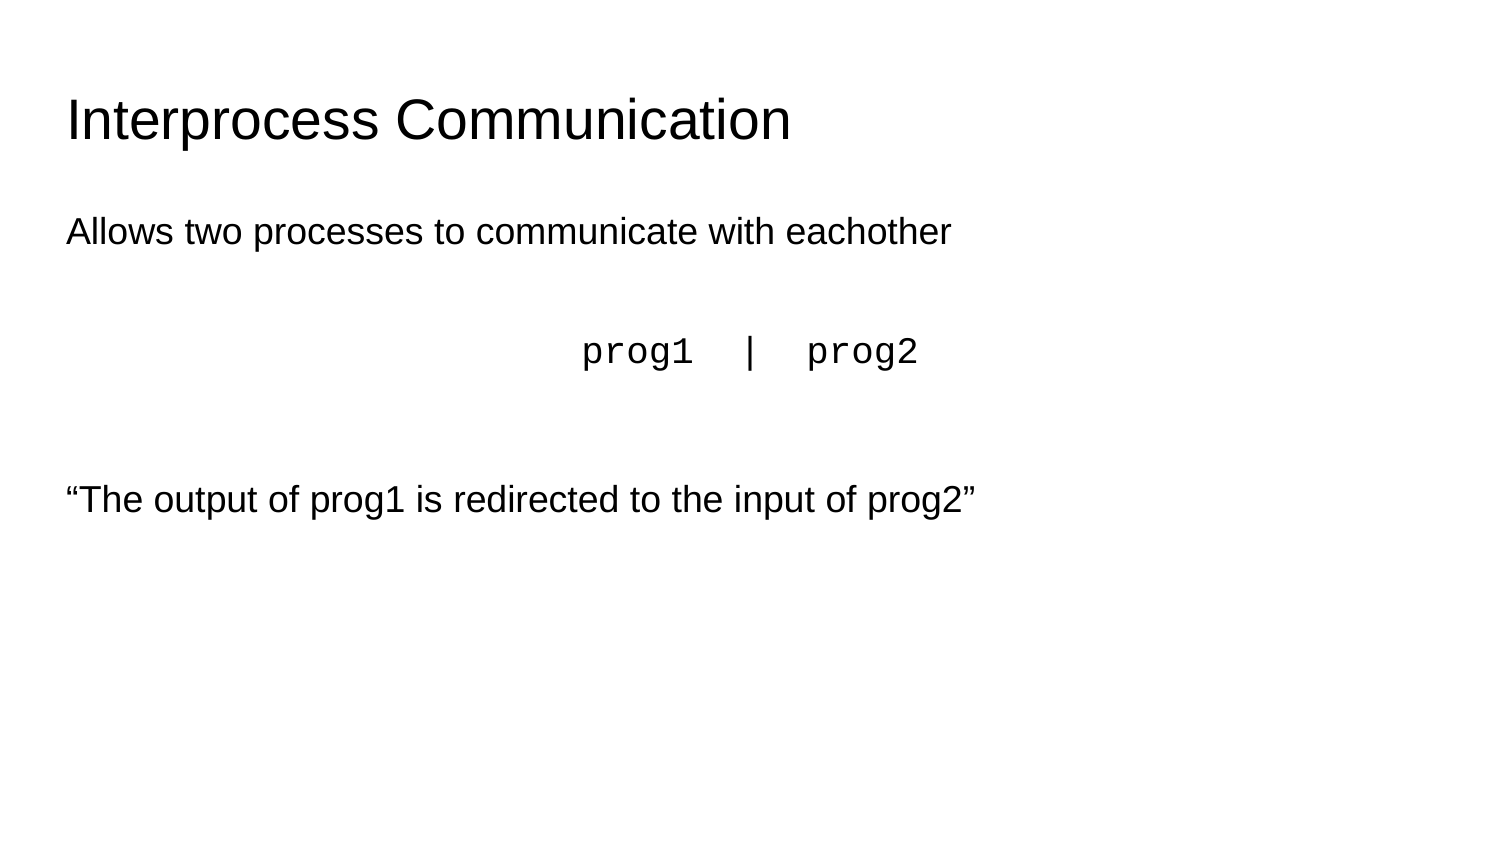

# Interprocess Communication
Allows two processes to communicate with eachother
prog1 | prog2
“The output of prog1 is redirected to the input of prog2”